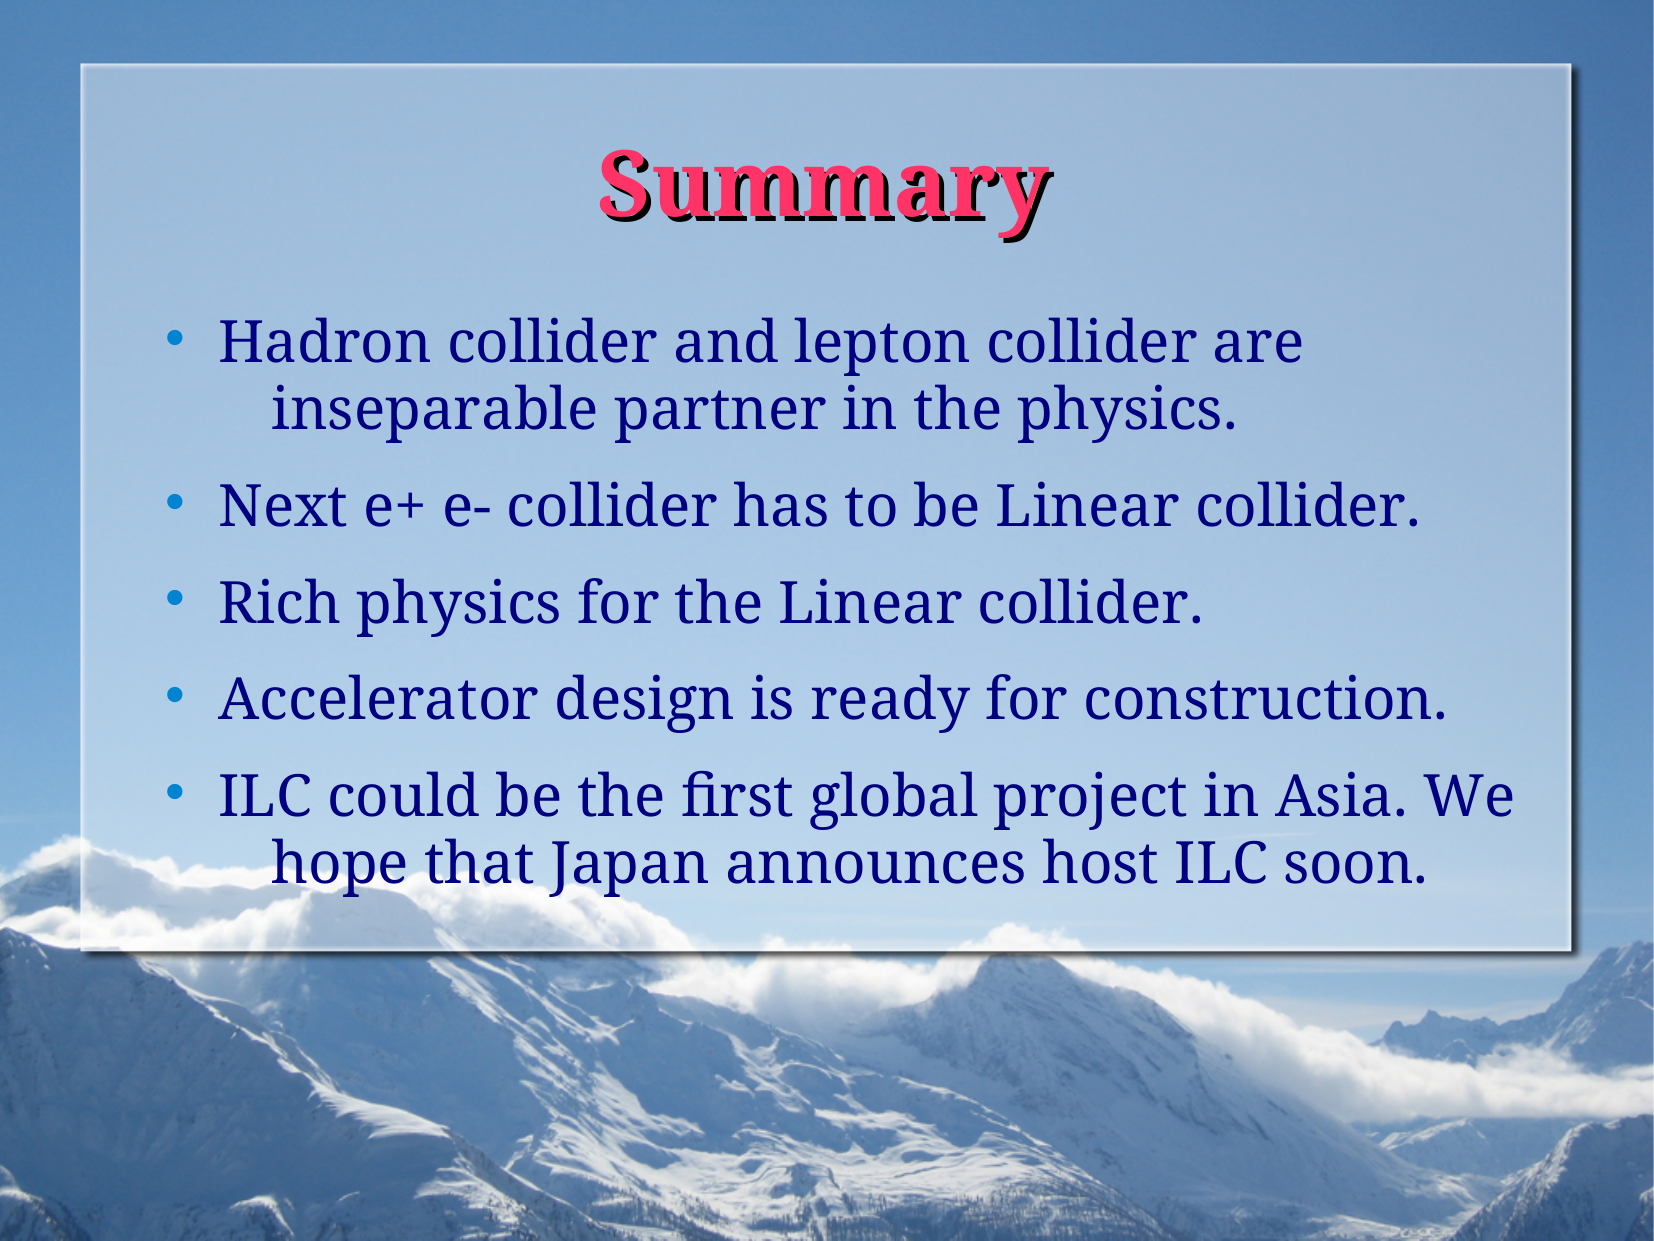

# Summary
Hadron collider and lepton collider are inseparable partner in the physics.
Next e+ e- collider has to be Linear collider.
Rich physics for the Linear collider.
Accelerator design is ready for construction.
ILC could be the first global project in Asia. We hope that Japan announces host ILC soon.